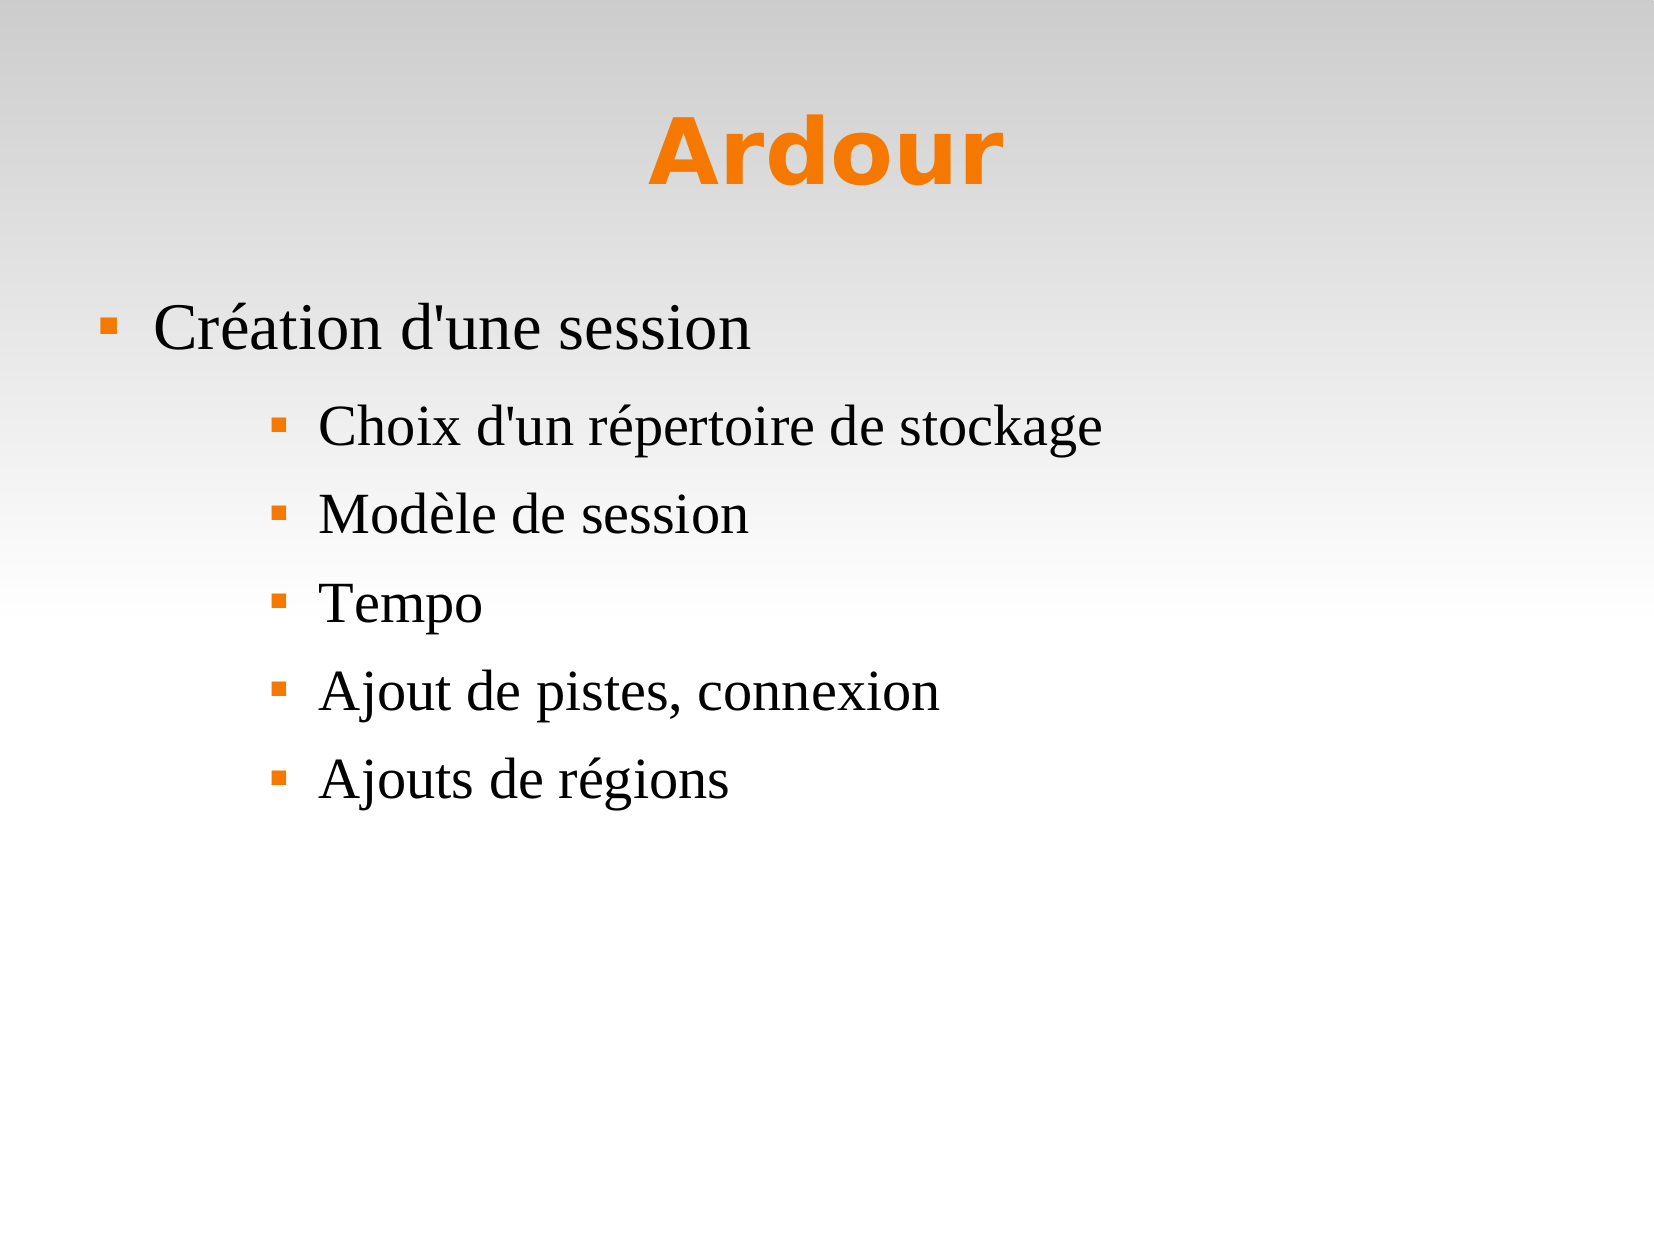

# Ardour
Création d'une session
Choix d'un répertoire de stockage
Modèle de session
Tempo
Ajout de pistes, connexion
Ajouts de régions